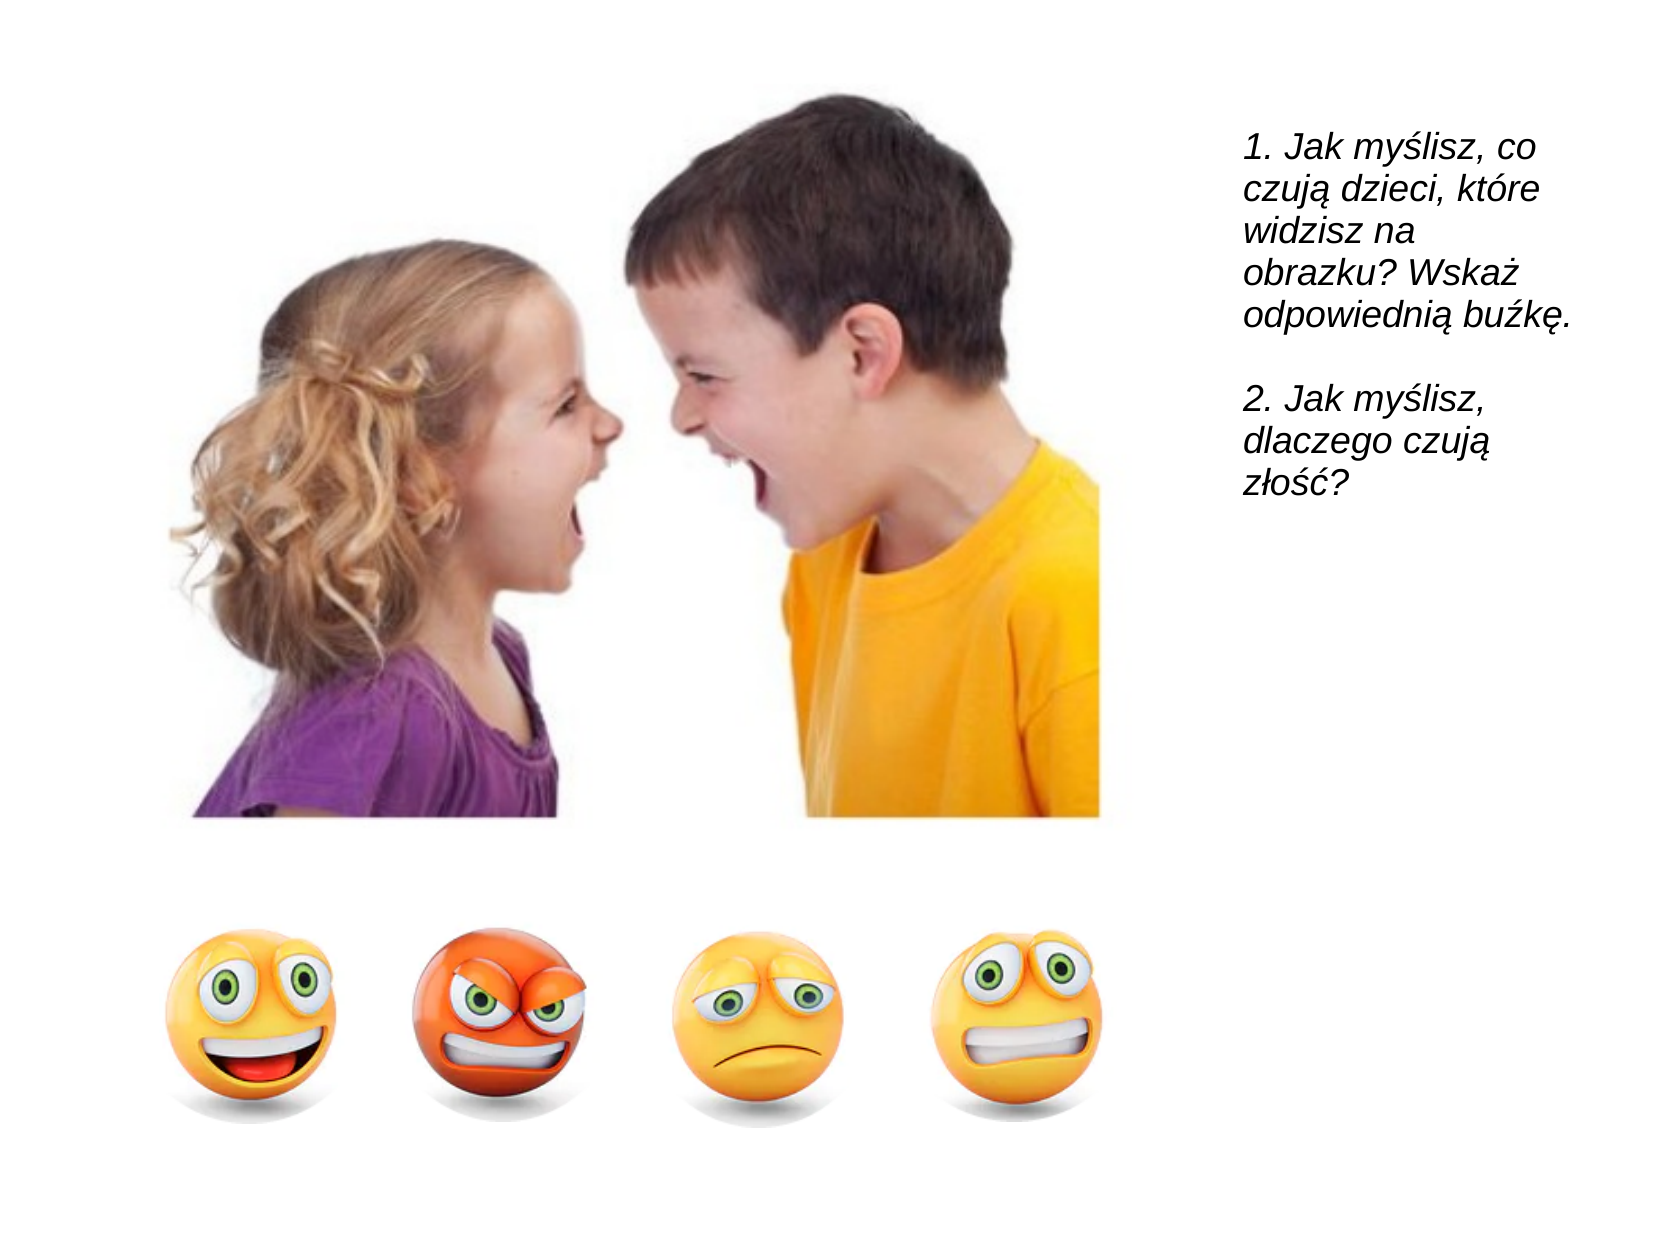

1. Jak myślisz, co czują dzieci, które widzisz na obrazku? Wskaż odpowiednią buźkę.
2. Jak myślisz, dlaczego czują złość?